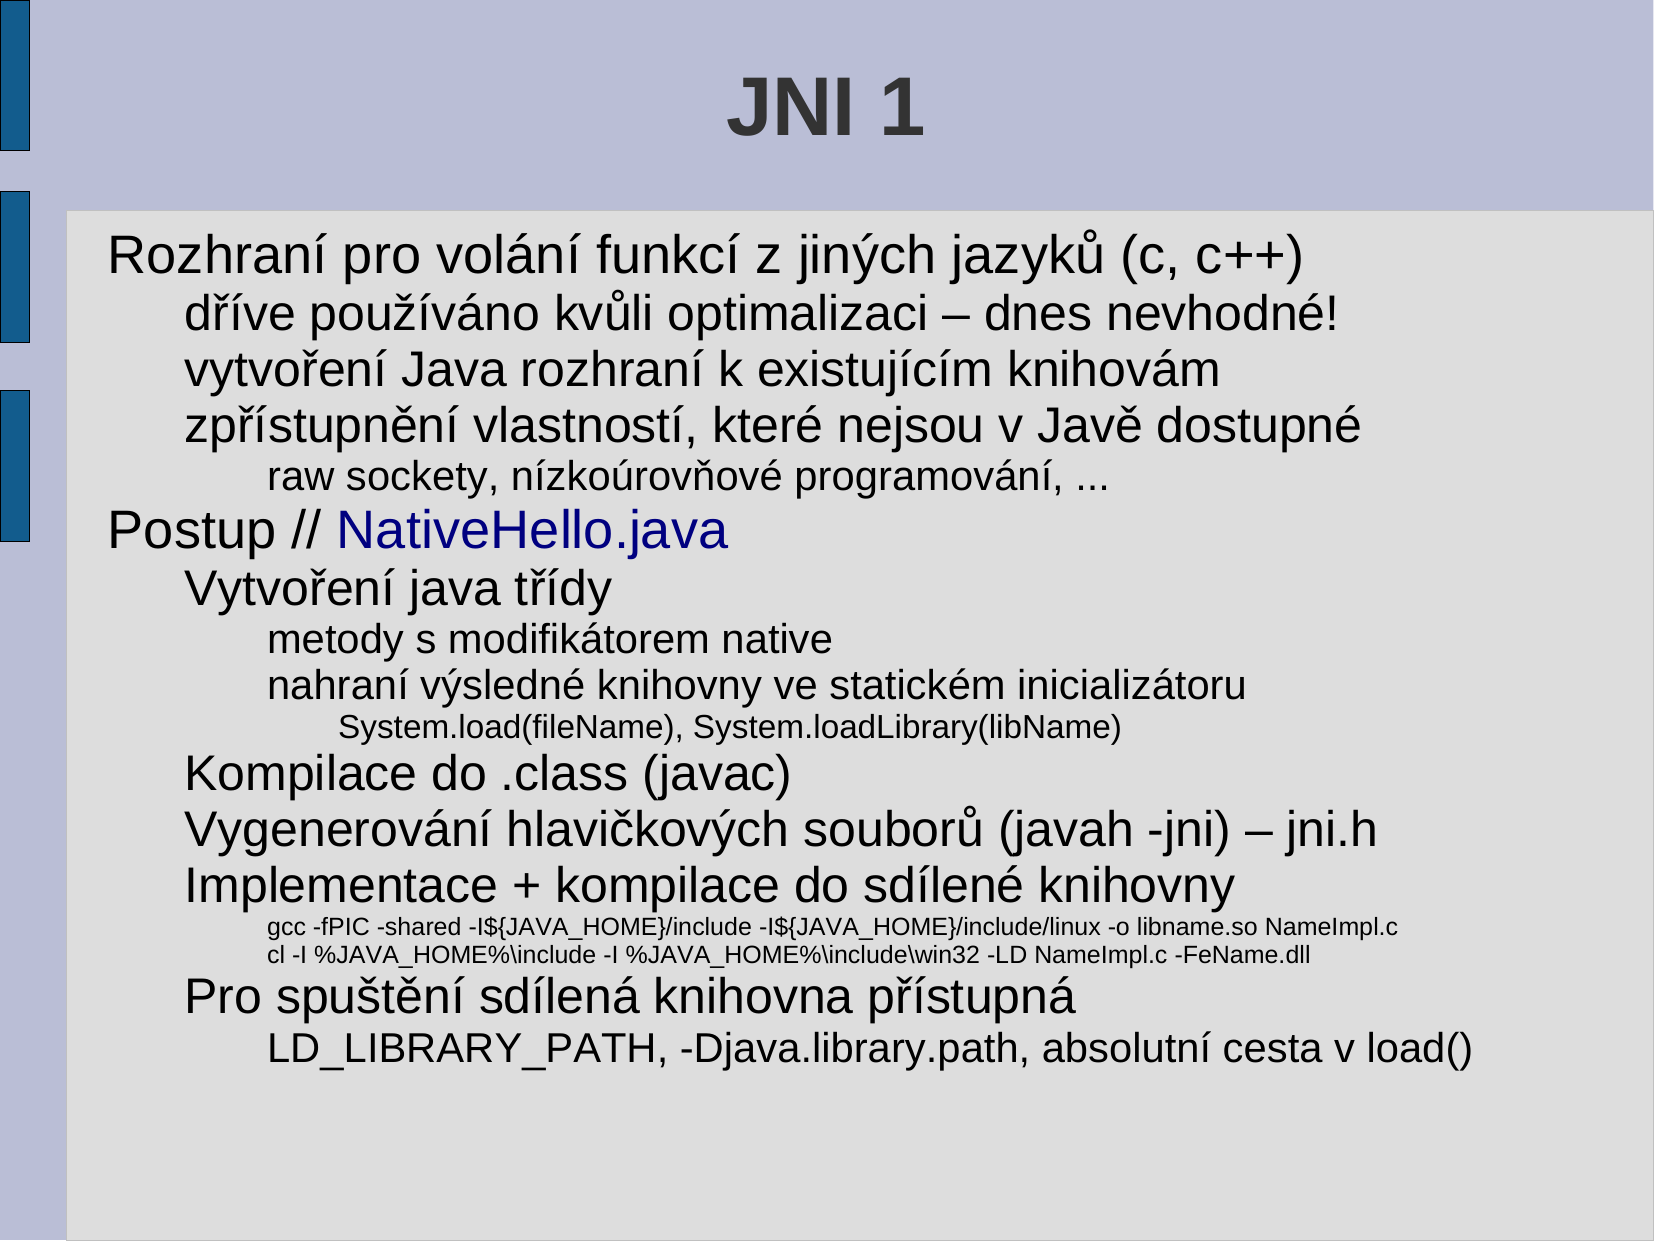

# JNI 1
Rozhraní pro volání funkcí z jiných jazyků (c, c++)
dříve používáno kvůli optimalizaci – dnes nevhodné!
vytvoření Java rozhraní k existujícím knihovám
zpřístupnění vlastností, které nejsou v Javě dostupné
raw sockety, nízkoúrovňové programování, ...
Postup // NativeHello.java
Vytvoření java třídy
metody s modifikátorem native
nahraní výsledné knihovny ve statickém inicializátoru
System.load(fileName), System.loadLibrary(libName)
Kompilace do .class (javac)
Vygenerování hlavičkových souborů (javah -jni) – jni.h
Implementace + kompilace do sdílené knihovny
gcc -fPIC -shared -I${JAVA_HOME}/include -I${JAVA_HOME}/include/linux -o libname.so NameImpl.c
cl -I %JAVA_HOME%\include -I %JAVA_HOME%\include\win32 -LD NameImpl.c -FeName.dll
Pro spuštění sdílená knihovna přístupná
LD_LIBRARY_PATH, -Djava.library.path, absolutní cesta v load()